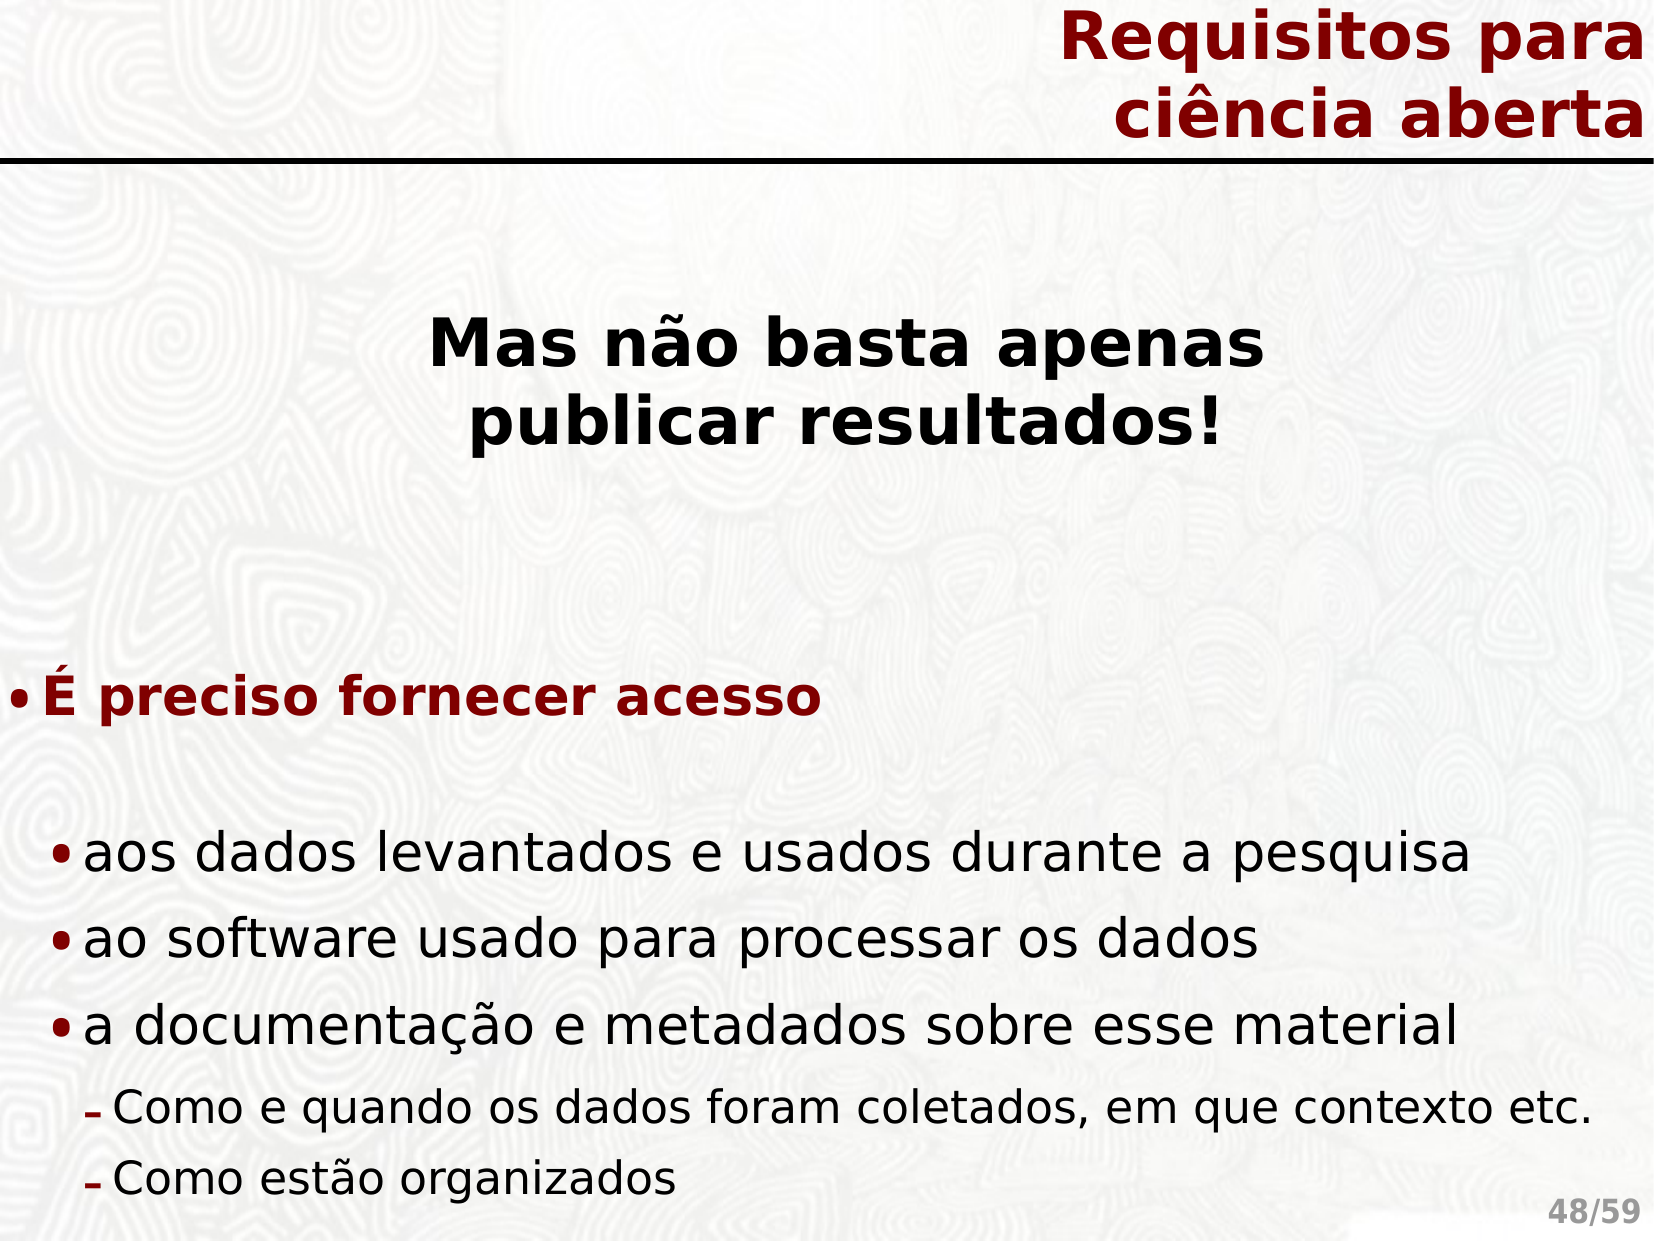

# Requisitos para ciência aberta
Mas não basta apenas
publicar resultados!
É preciso fornecer acesso
aos dados levantados e usados durante a pesquisa
ao software usado para processar os dados
a documentação e metadados sobre esse material
Como e quando os dados foram coletados, em que contexto etc.
Como estão organizados
48